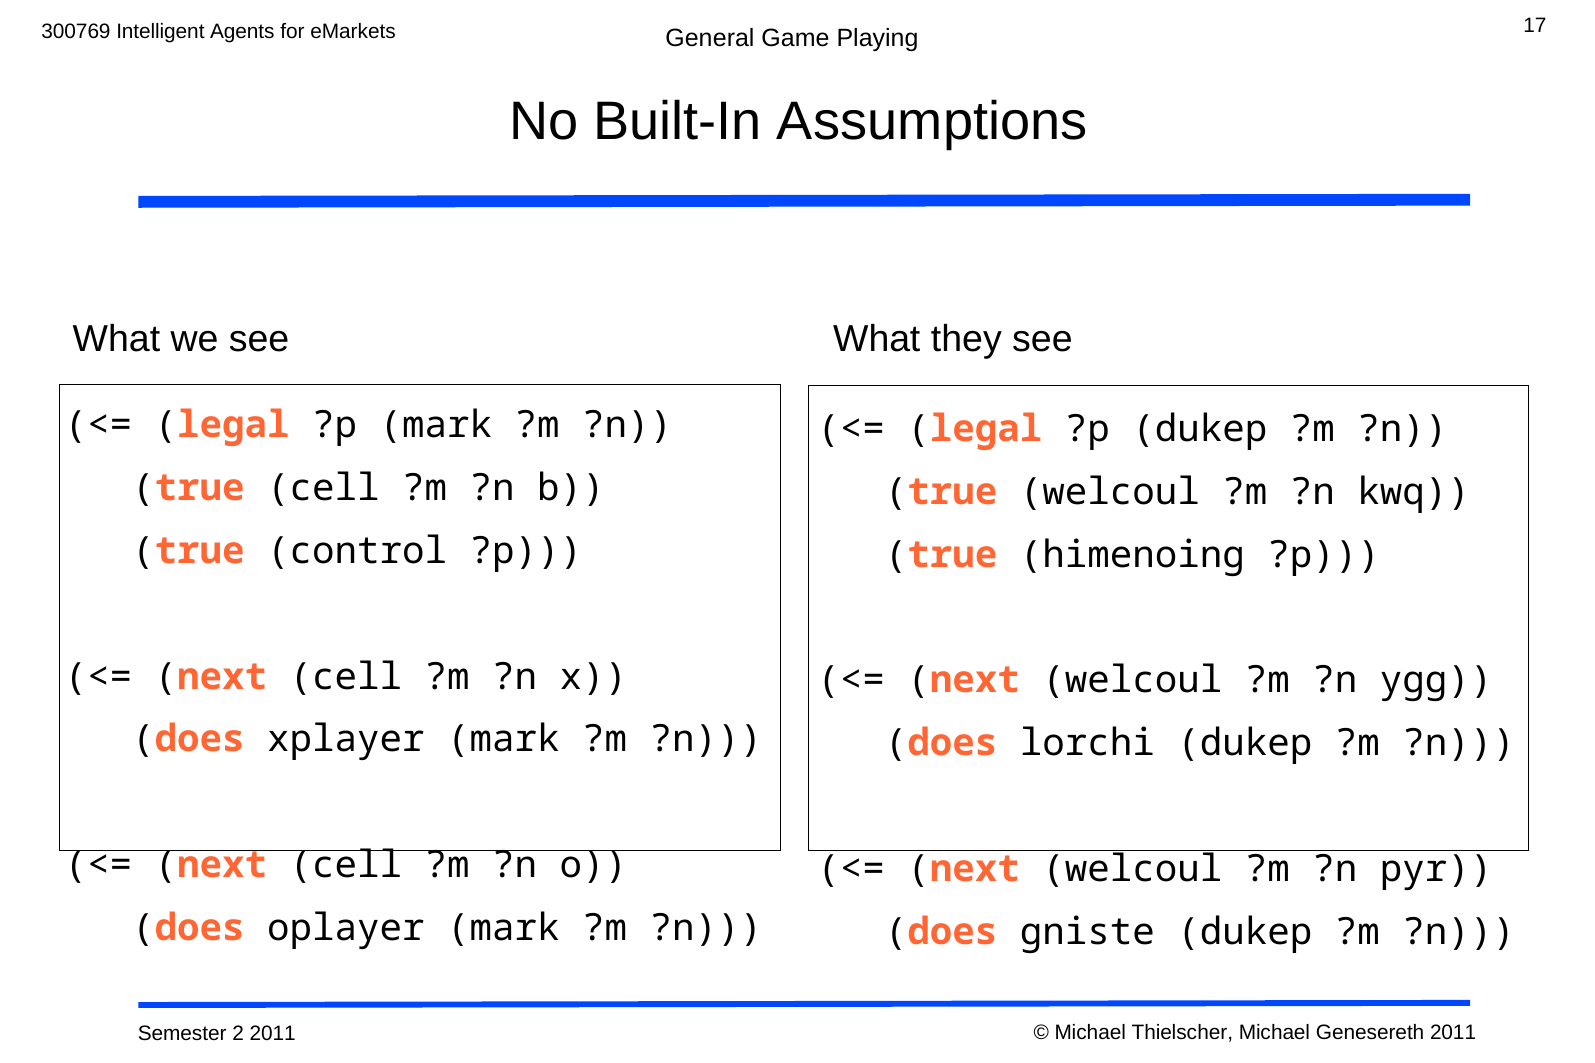

# No Built-In Assumptions
What we see
What they see
(<= (legal ?p (mark ?m ?n))
 (true (cell ?m ?n b))
 (true (control ?p)))
(<= (next (cell ?m ?n x))
 (does xplayer (mark ?m ?n)))
(<= (next (cell ?m ?n o))
 (does oplayer (mark ?m ?n)))
(<= (legal ?p (dukep ?m ?n))
 (true (welcoul ?m ?n kwq))
 (true (himenoing ?p)))
(<= (next (welcoul ?m ?n ygg))
 (does lorchi (dukep ?m ?n)))
(<= (next (welcoul ?m ?n pyr))
 (does gniste (dukep ?m ?n)))